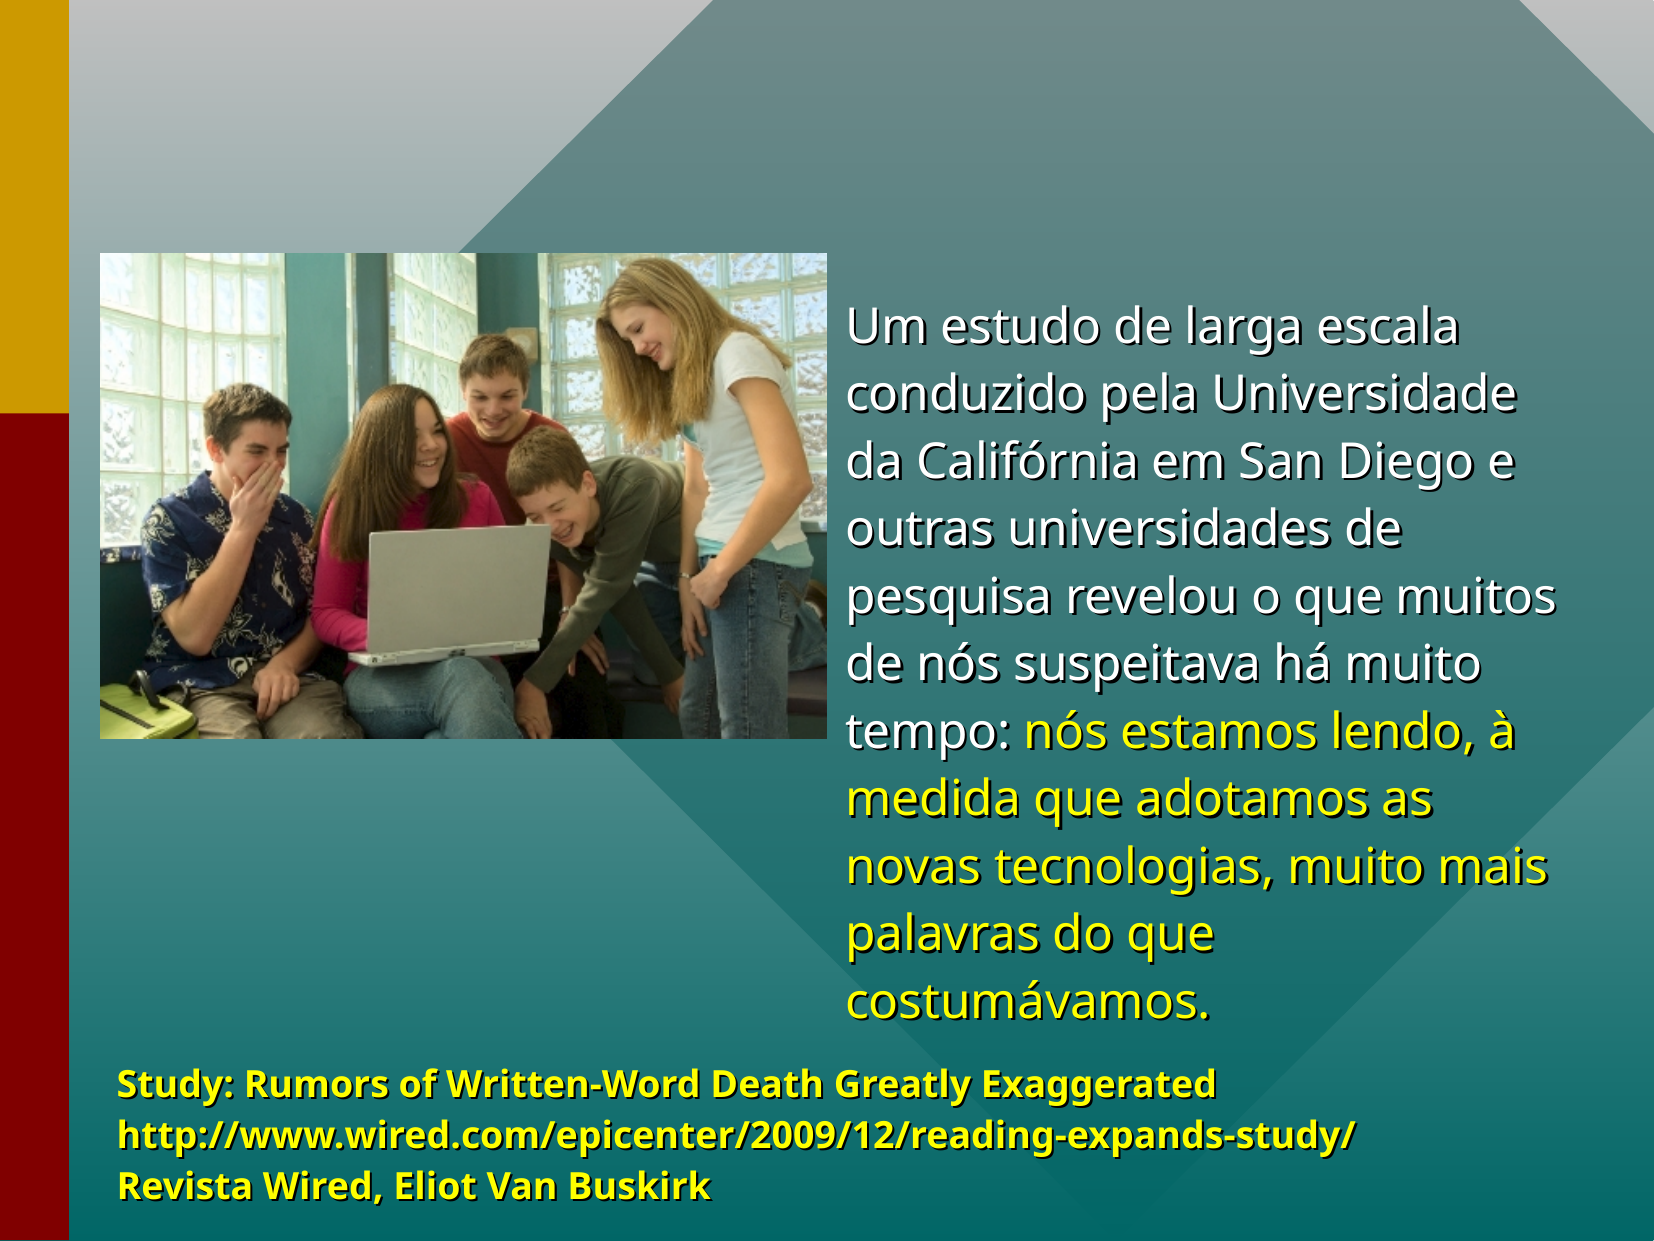

# Um estudo de larga escala conduzido pela Universidade da Califórnia em San Diego e outras universidades de pesquisa revelou o que muitos de nós suspeitava há muito tempo: nós estamos lendo, à medida que adotamos as novas tecnologias, muito mais palavras do que costumávamos.
Study: Rumors of Written-Word Death Greatly Exaggerated
http://www.wired.com/epicenter/2009/12/reading-expands-study/
Revista Wired, Eliot Van Buskirk